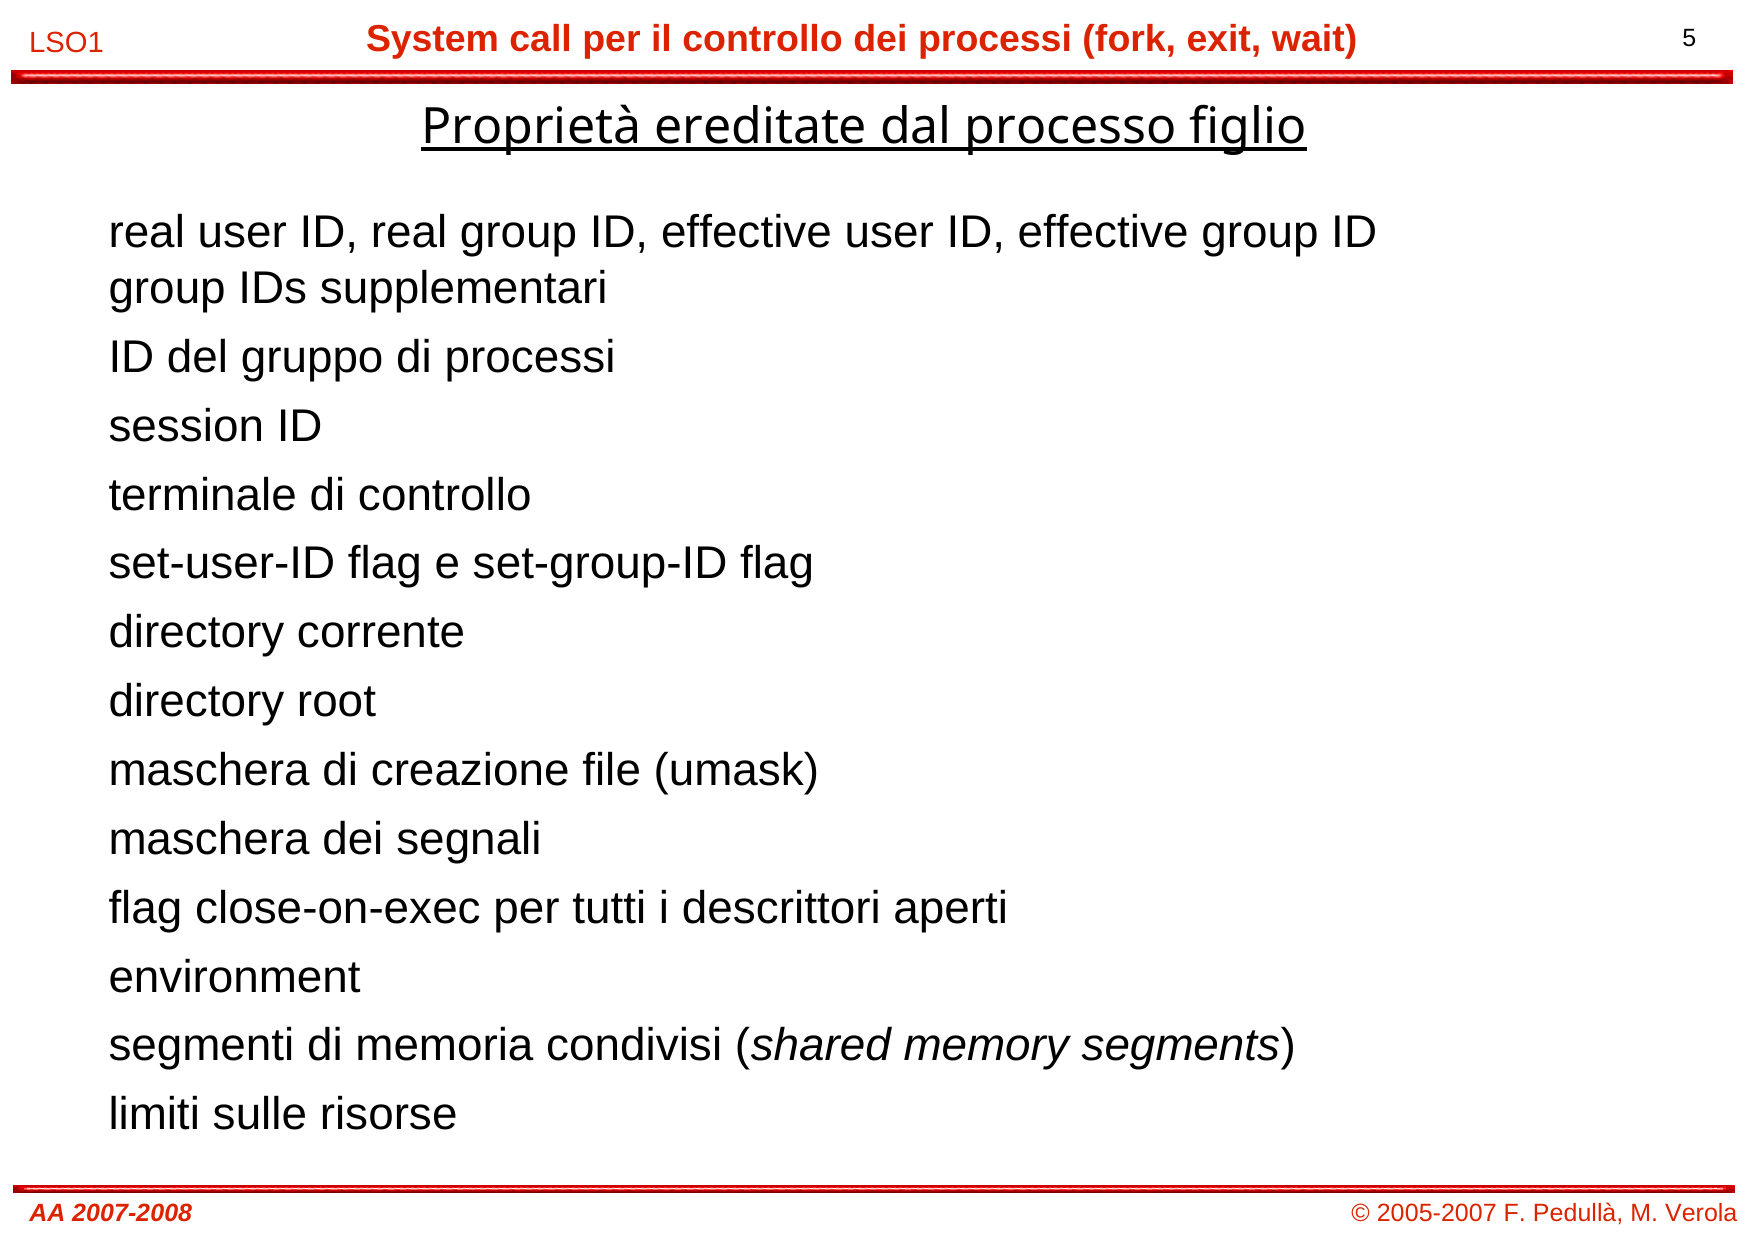

Proprietà ereditate dal processo figlio
# real user ID, real group ID, effective user ID, effective group ID
group IDs supplementari
ID del gruppo di processi
session ID
terminale di controllo
set-user-ID flag e set-group-ID flag
directory corrente
directory root
maschera di creazione file (umask)
maschera dei segnali
flag close-on-exec per tutti i descrittori aperti
environment
segmenti di memoria condivisi (shared memory segments)
limiti sulle risorse